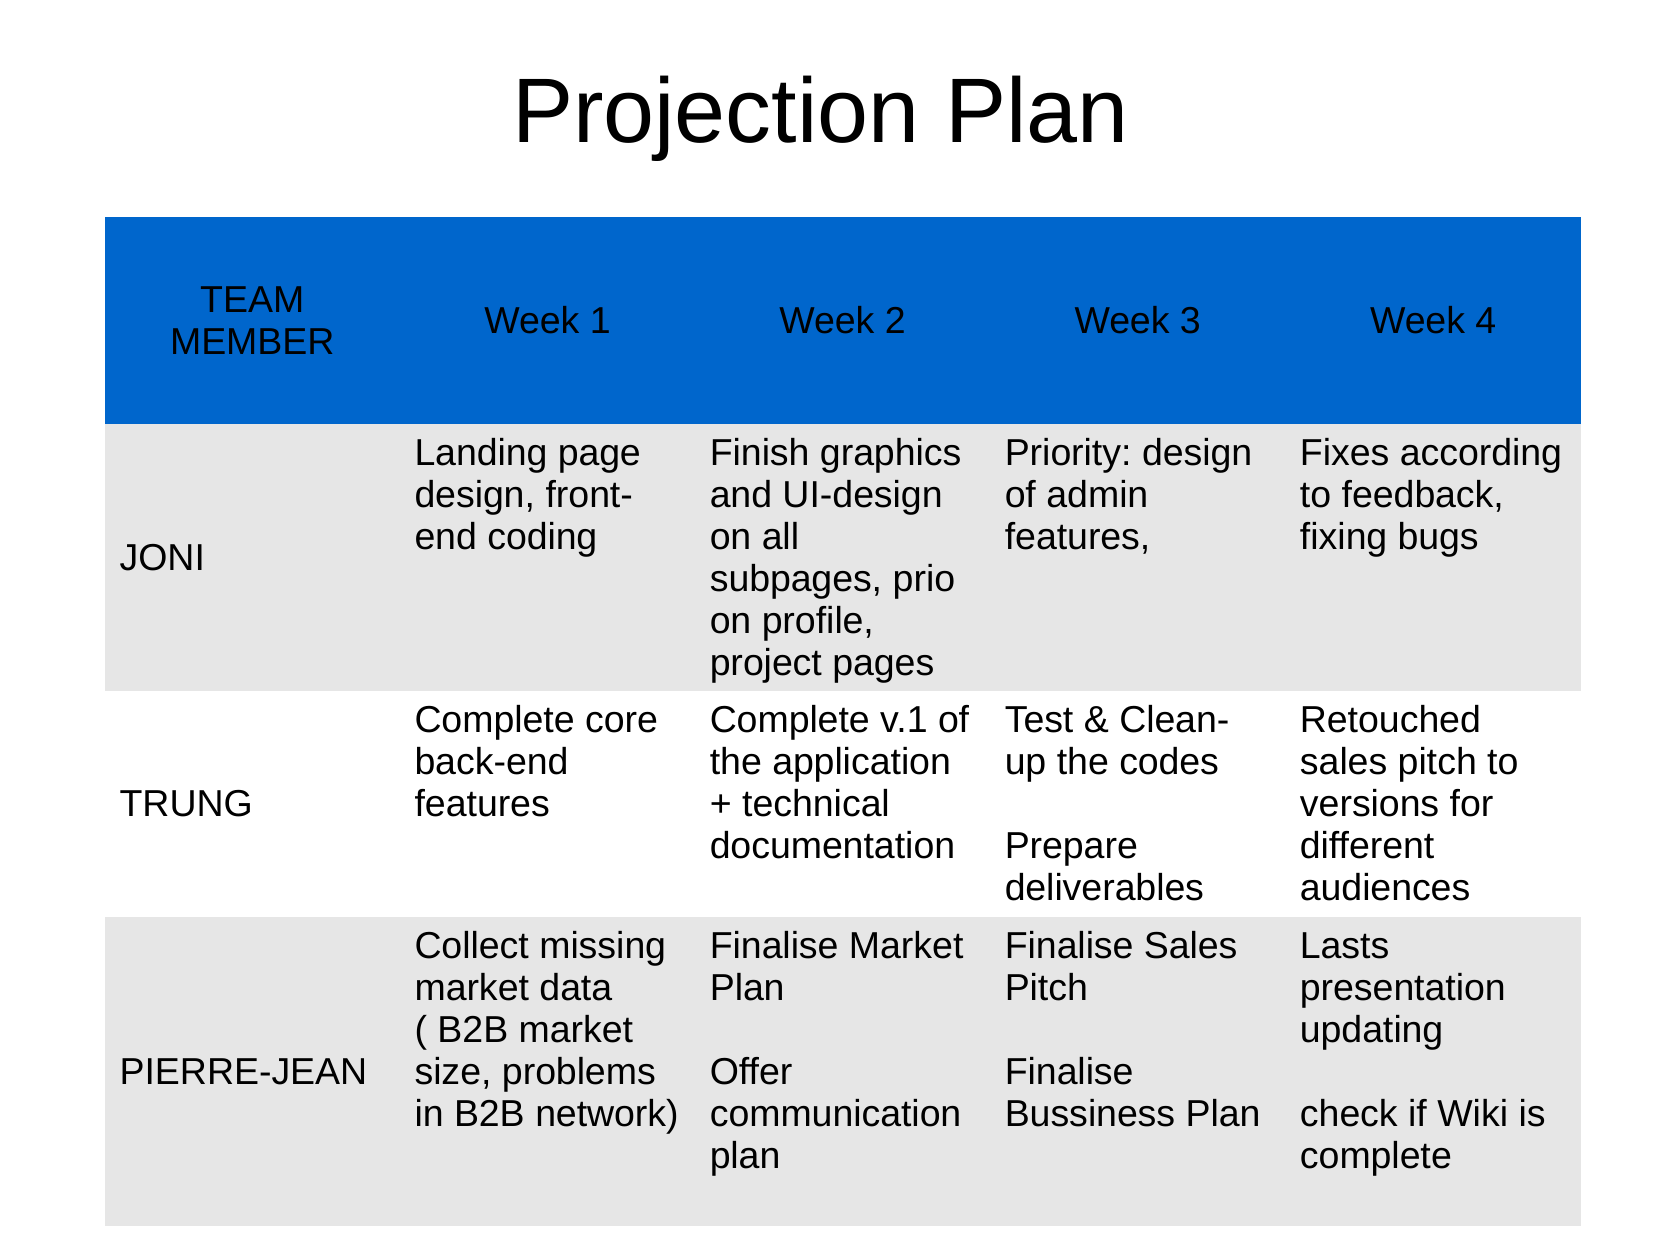

# Projection Plan
| TEAM MEMBER | Week 1 | Week 2 | Week 3 | Week 4 |
| --- | --- | --- | --- | --- |
| JONI | Landing page design, front-end coding | Finish graphics and UI-design on all subpages, prio on profile, project pages | Priority: design of admin features, | Fixes according to feedback, fixing bugs |
| TRUNG | Complete core back-end features | Complete v.1 of the application + technical documentation | Test & Clean-up the codes Prepare deliverables | Retouched sales pitch to versions for different audiences |
| PIERRE-JEAN | Collect missing market data ( B2B market size, problems in B2B network) | Finalise Market Plan Offer communication plan | Finalise Sales Pitch Finalise Bussiness Plan | Lasts presentation updating check if Wiki is complete |